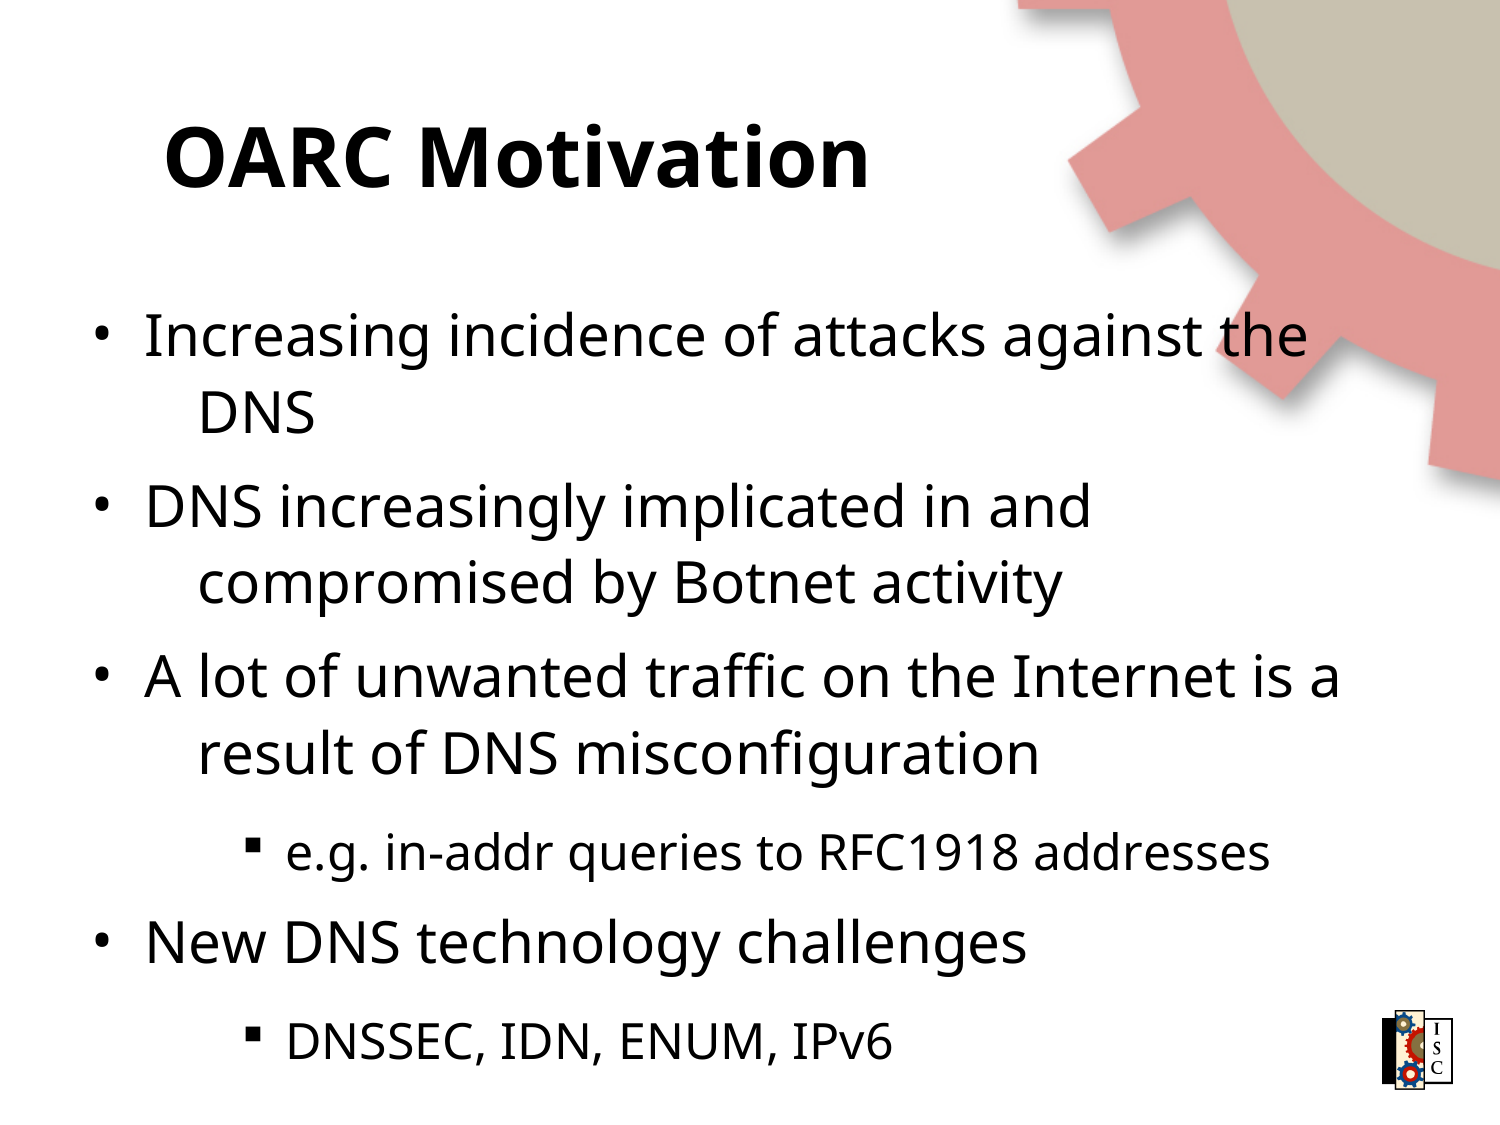

# OARC Motivation
Increasing incidence of attacks against the DNS
DNS increasingly implicated in and compromised by Botnet activity
A lot of unwanted traffic on the Internet is a result of DNS misconfiguration
e.g. in-addr queries to RFC1918 addresses
New DNS technology challenges
DNSSEC, IDN, ENUM, IPv6